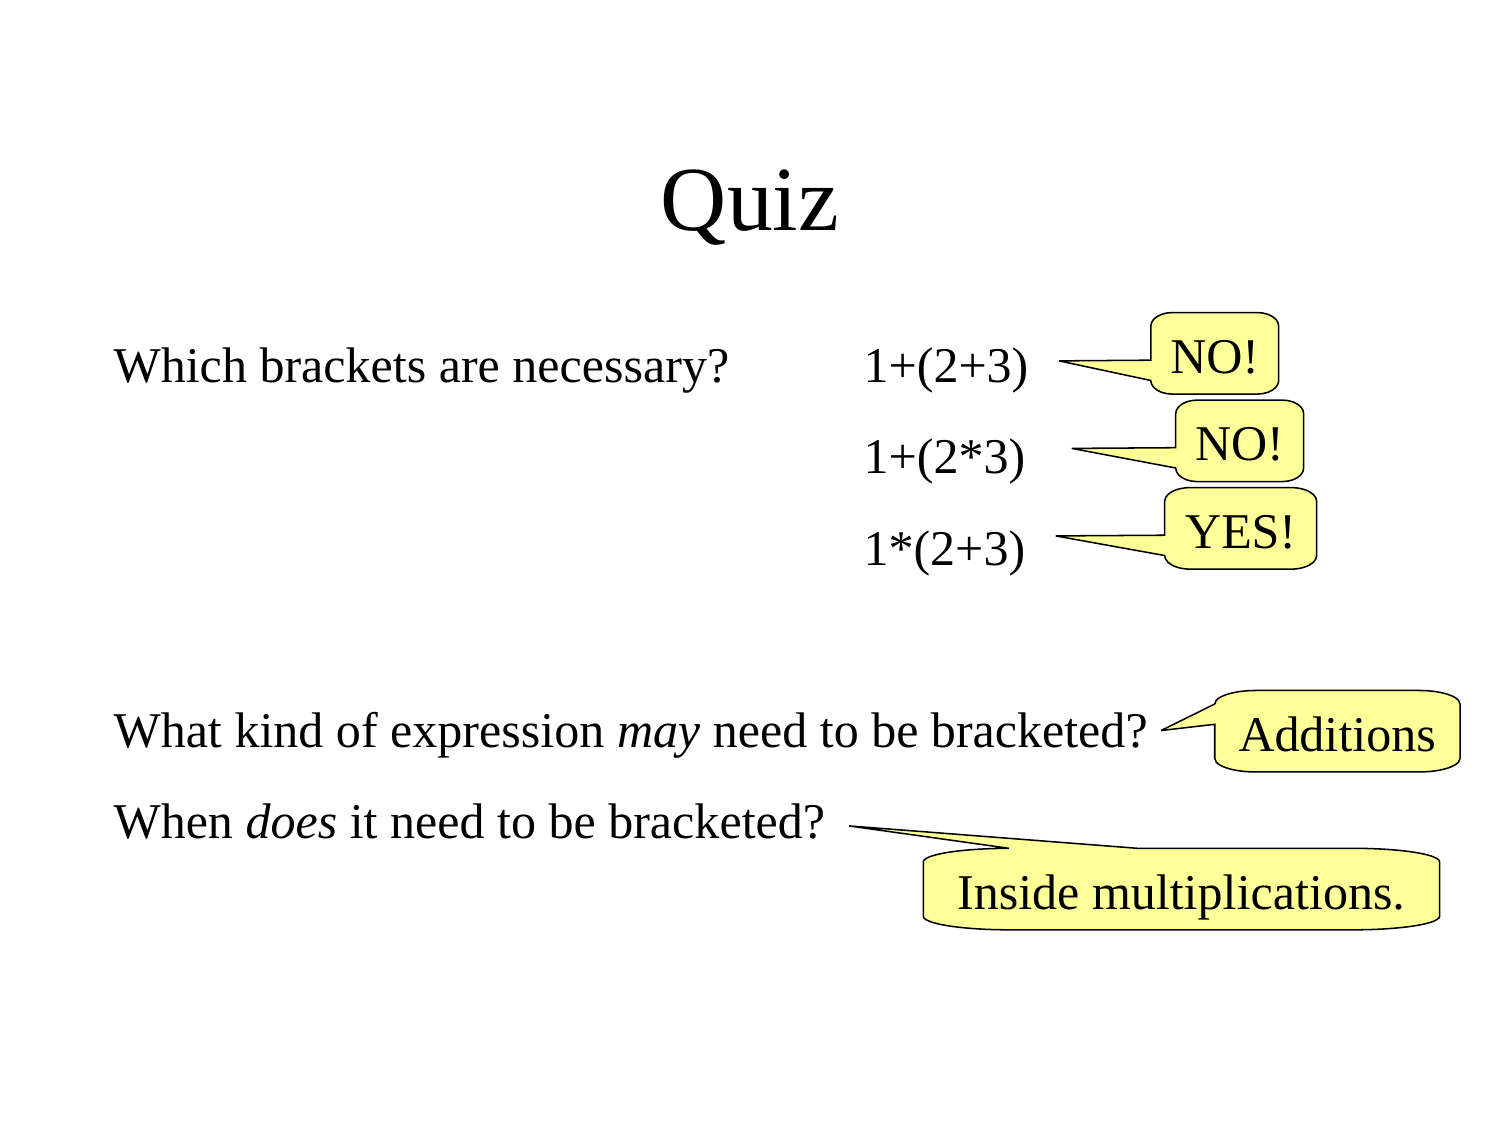

# Quiz
NO!
Which brackets are necessary?	1+(2+3)
					1+(2*3)
					1*(2+3)
What kind of expression may need to be bracketed?
When does it need to be bracketed?
NO!
YES!
Additions
Inside multiplications.